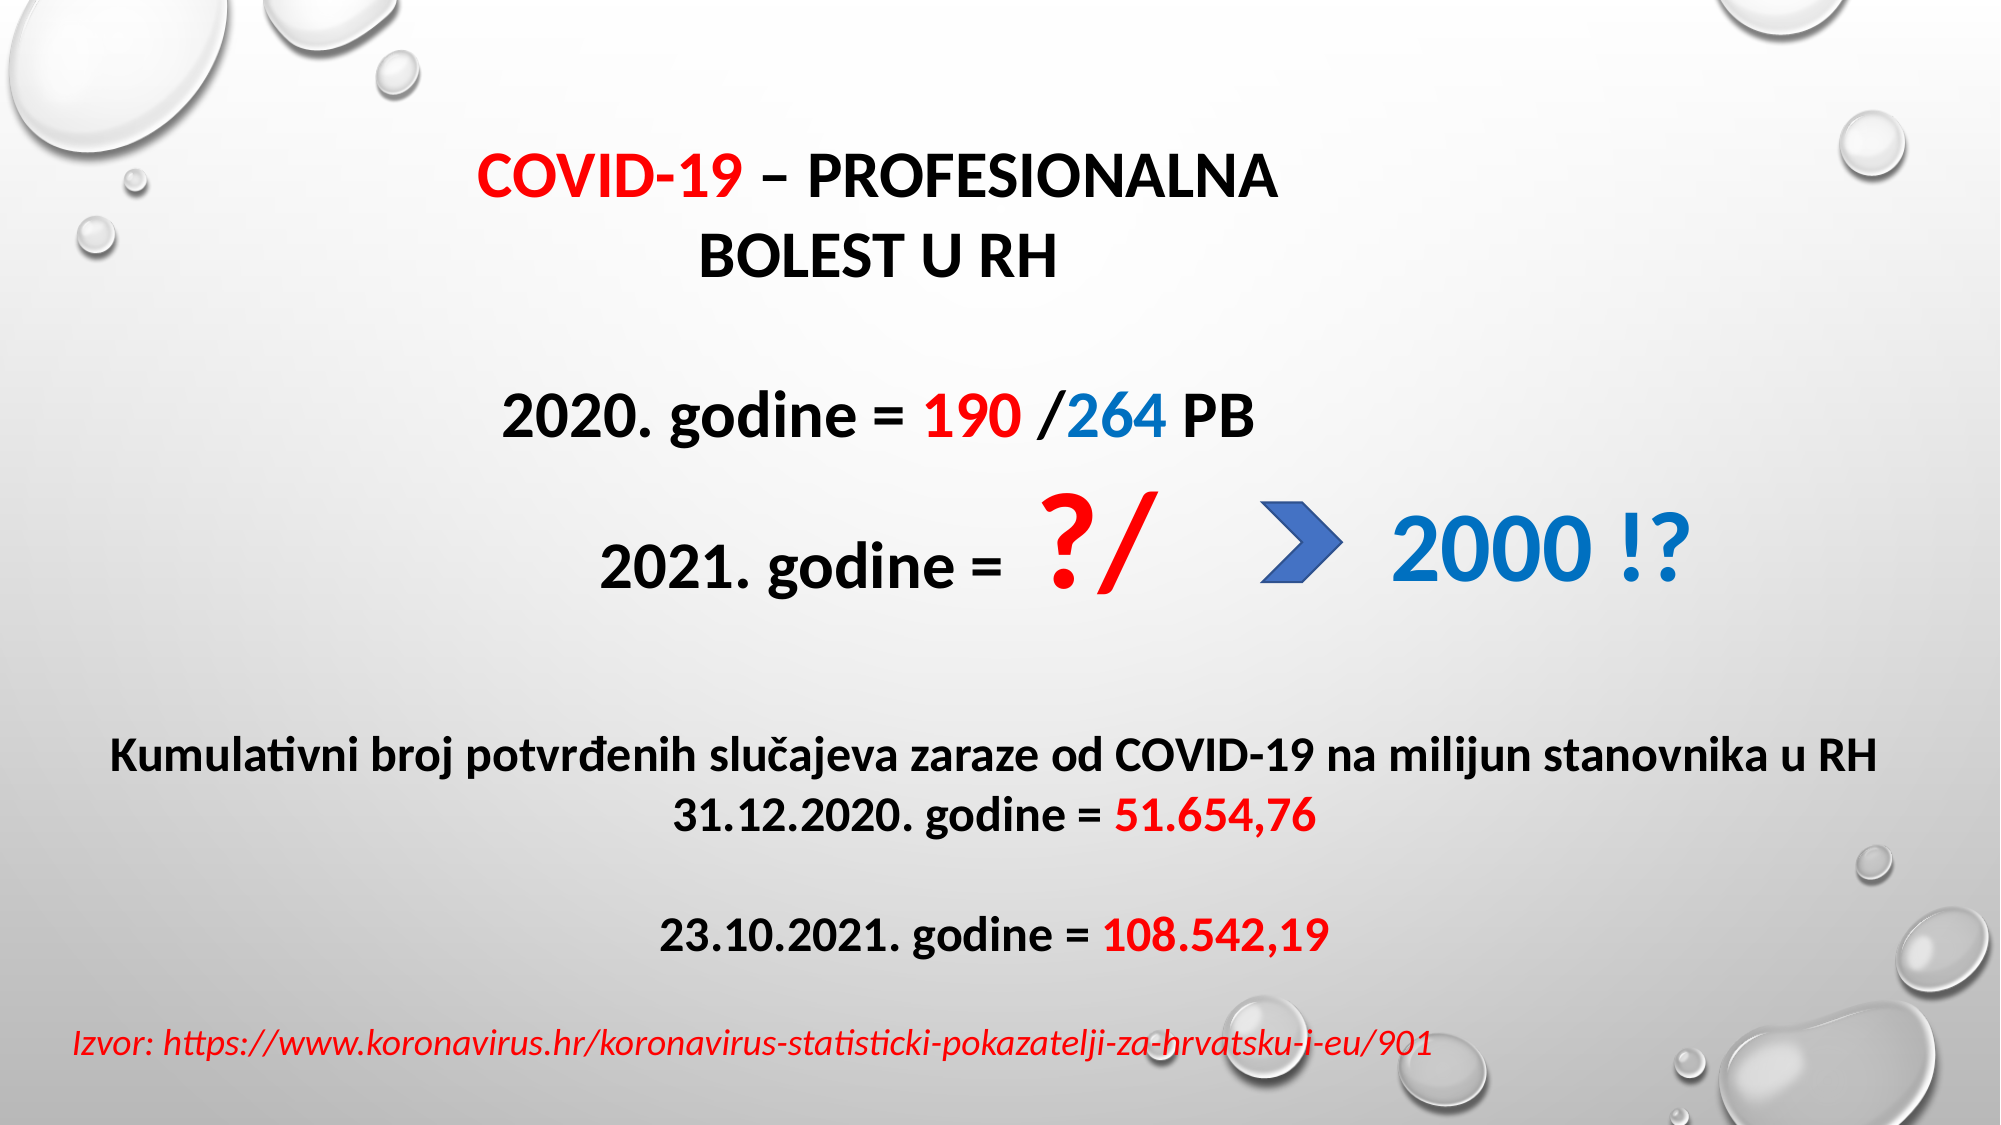

COVID-19 – PROFESIONALNA BOLEST U RH
2020. godine = 190 /264 PB
2021. godine = ?/
2000 !?
Kumulativni broj potvrđenih slučajeva zaraze od COVID-19 na milijun stanovnika u RH
31.12.2020. godine = 51.654,76
23.10.2021. godine = 108.542,19
Izvor: https://www.koronavirus.hr/koronavirus-statisticki-pokazatelji-za-hrvatsku-i-eu/901